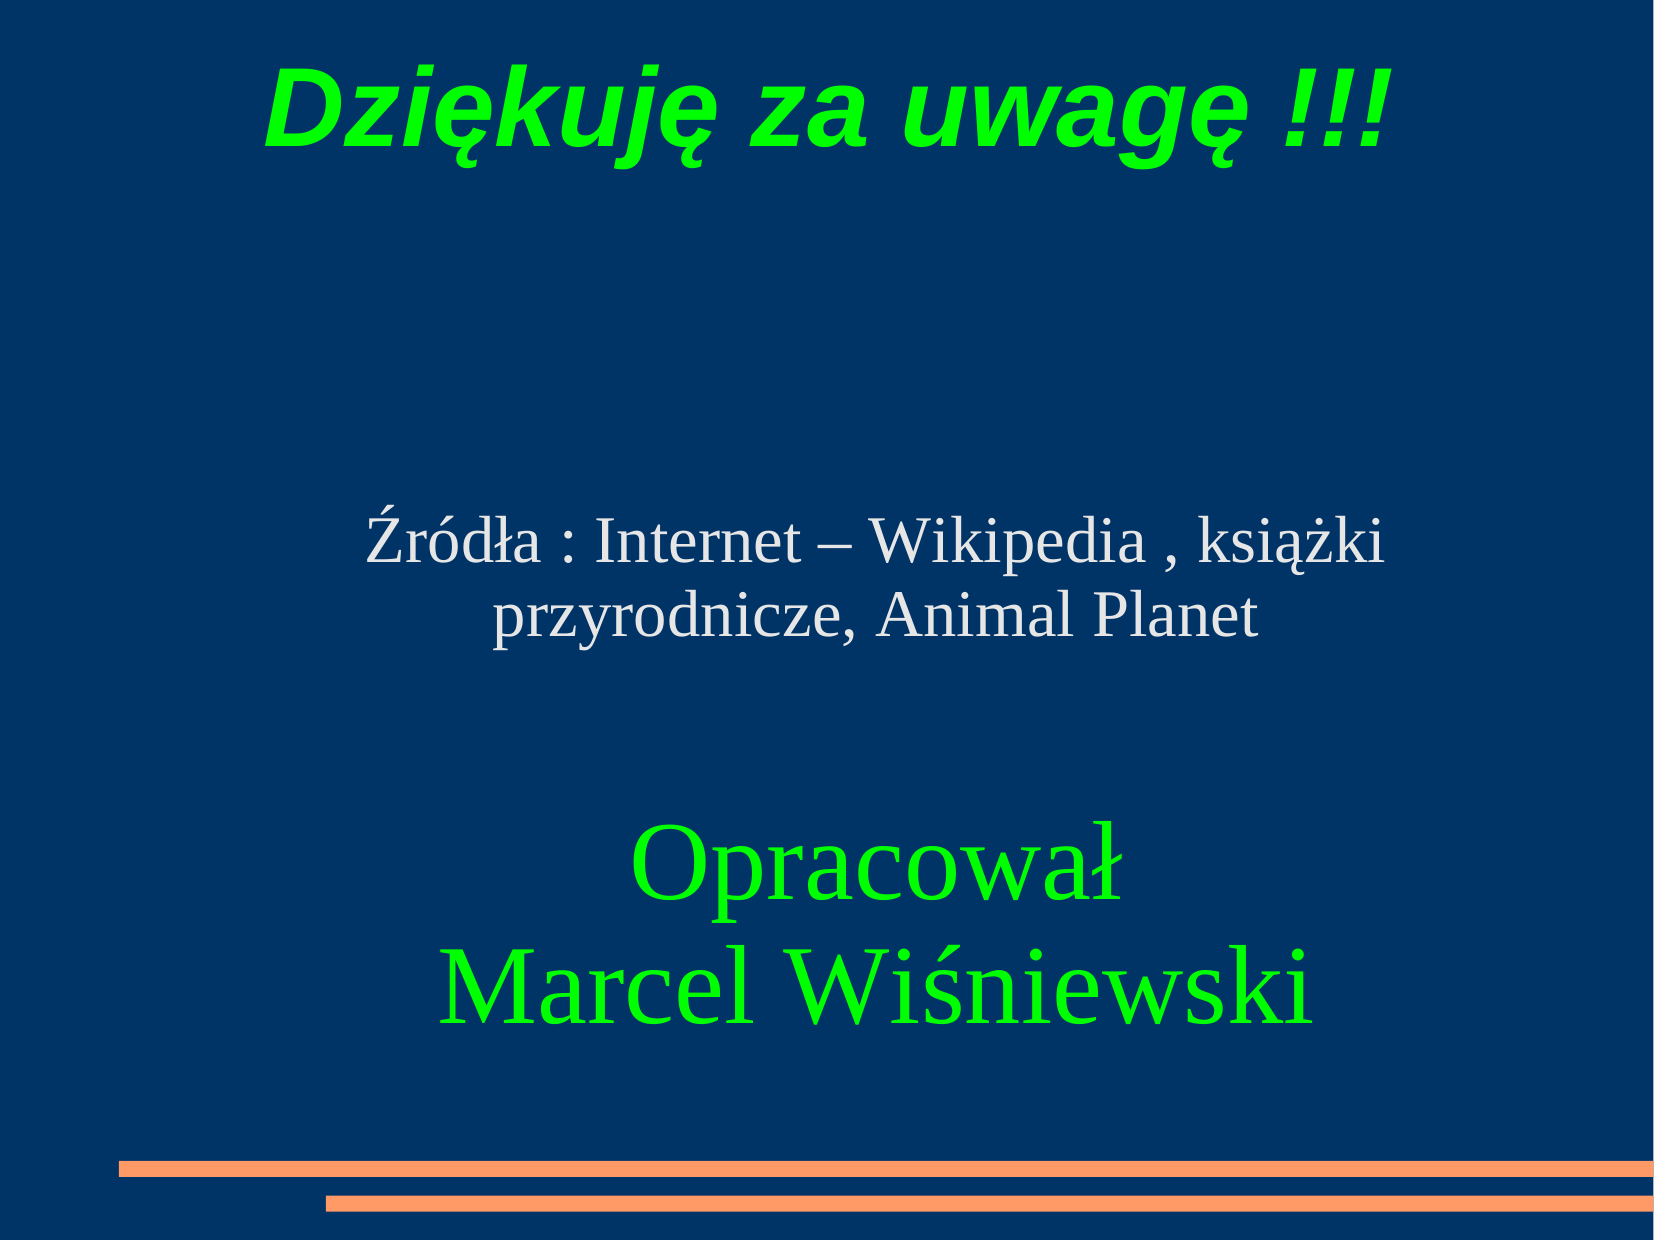

# Dziękuję za uwagę !!!
Źródła : Internet – Wikipedia , książki przyrodnicze, Animal Planet
Opracował
Marcel Wiśniewski